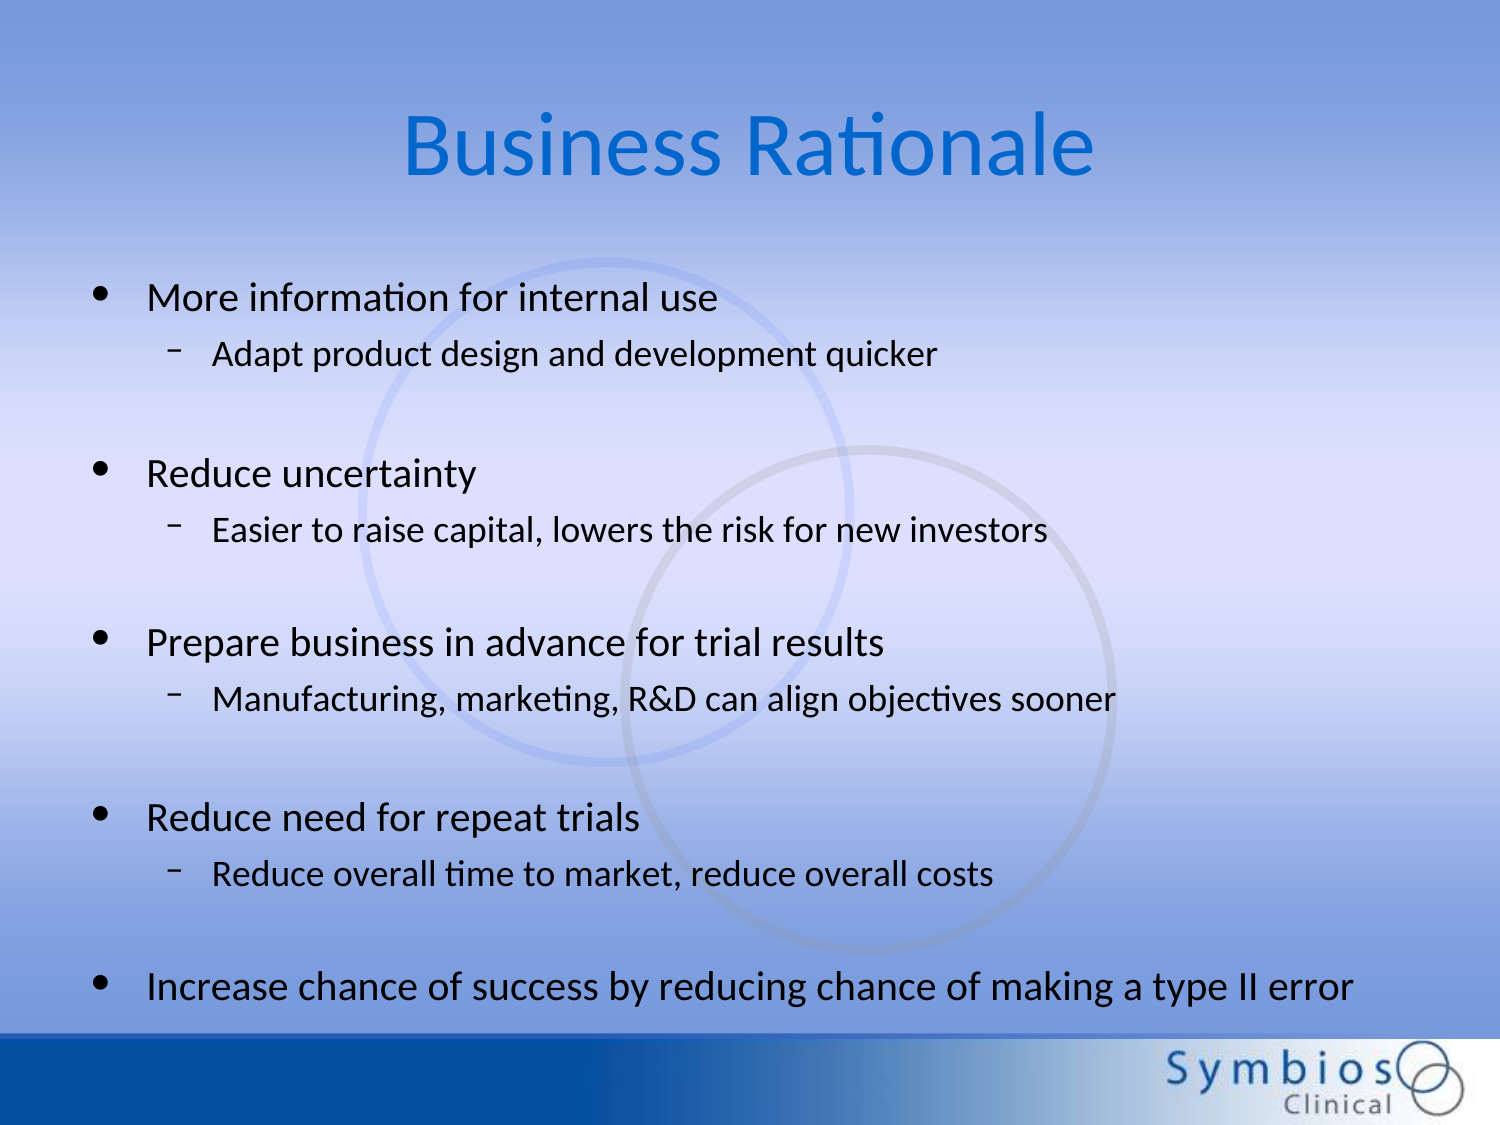

# Business Rationale
More information for internal use
Adapt product design and development quicker
Reduce uncertainty
Easier to raise capital, lowers the risk for new investors
Prepare business in advance for trial results
Manufacturing, marketing, R&D can align objectives sooner
Reduce need for repeat trials
Reduce overall time to market, reduce overall costs
Increase chance of success by reducing chance of making a type II error